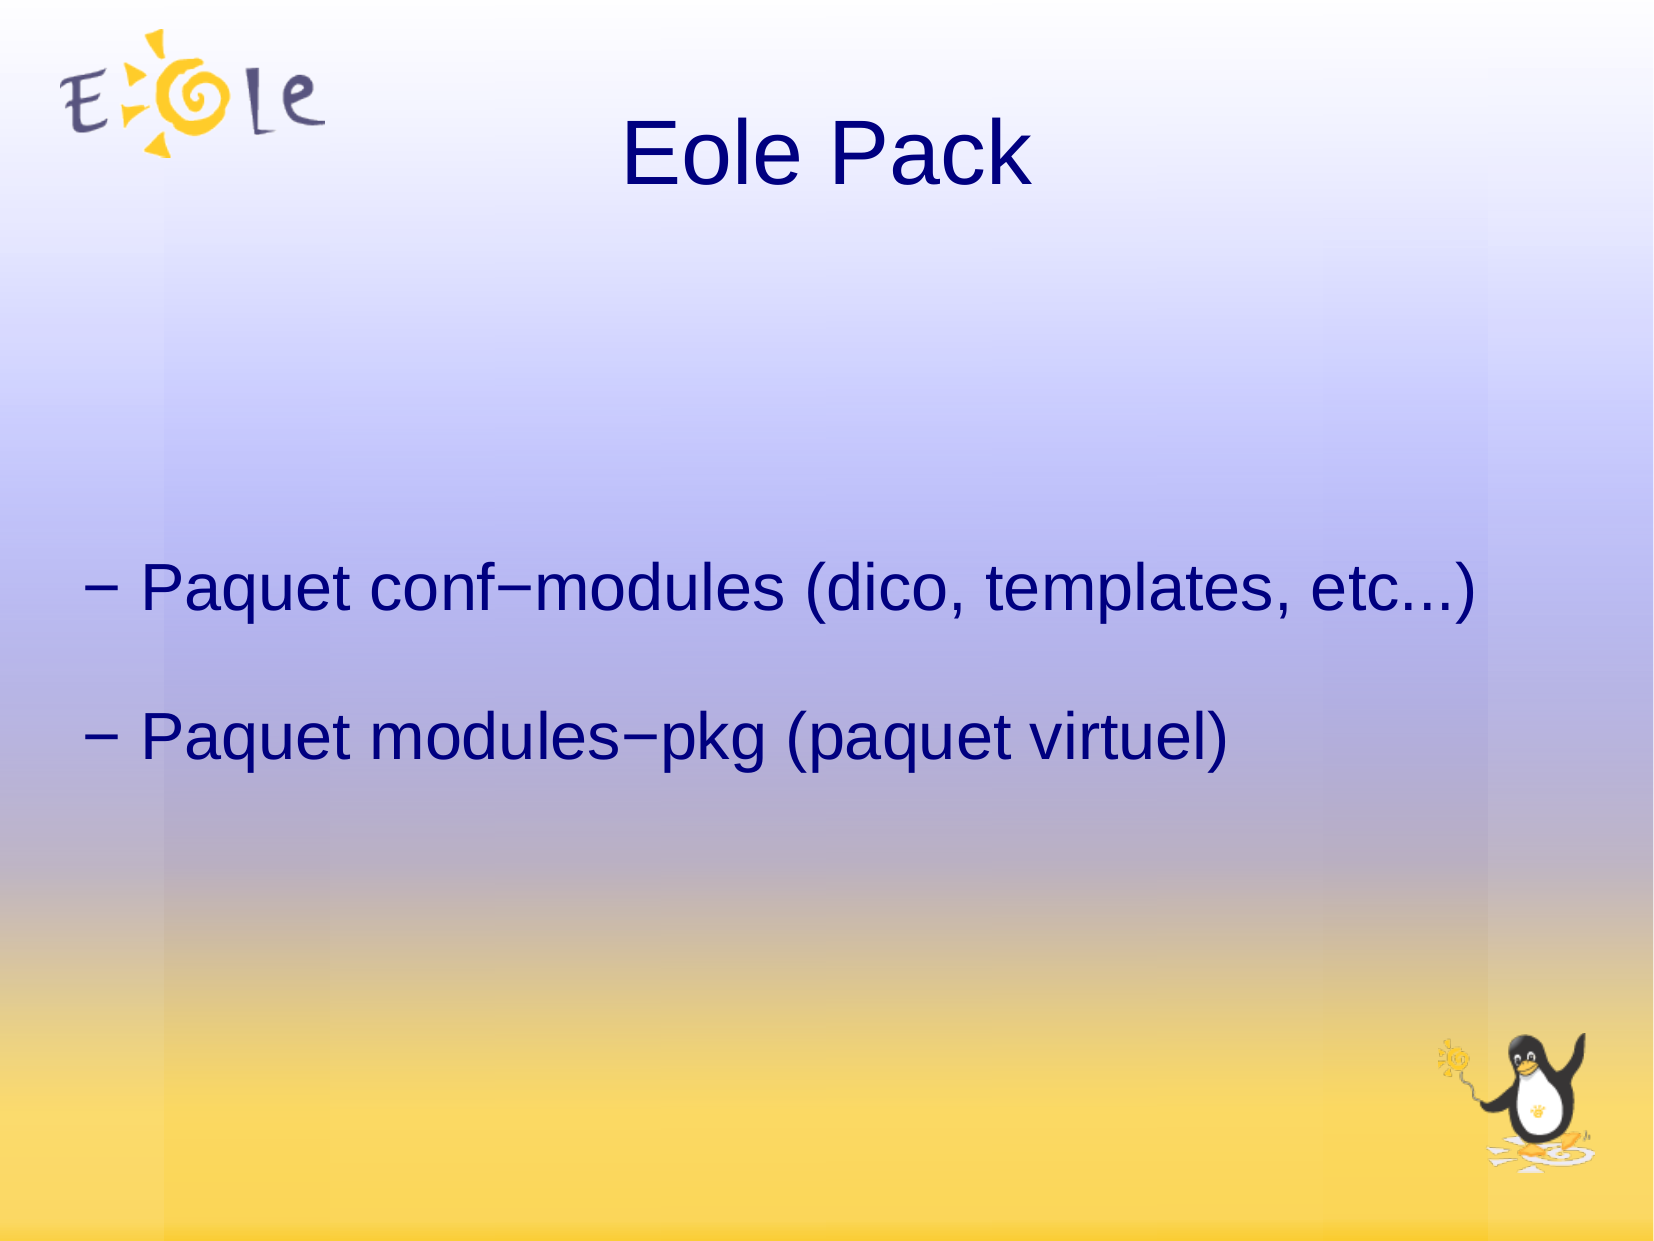

# Eole Pack
− Paquet conf−modules (dico, templates, etc...)
− Paquet modules−pkg (paquet virtuel)